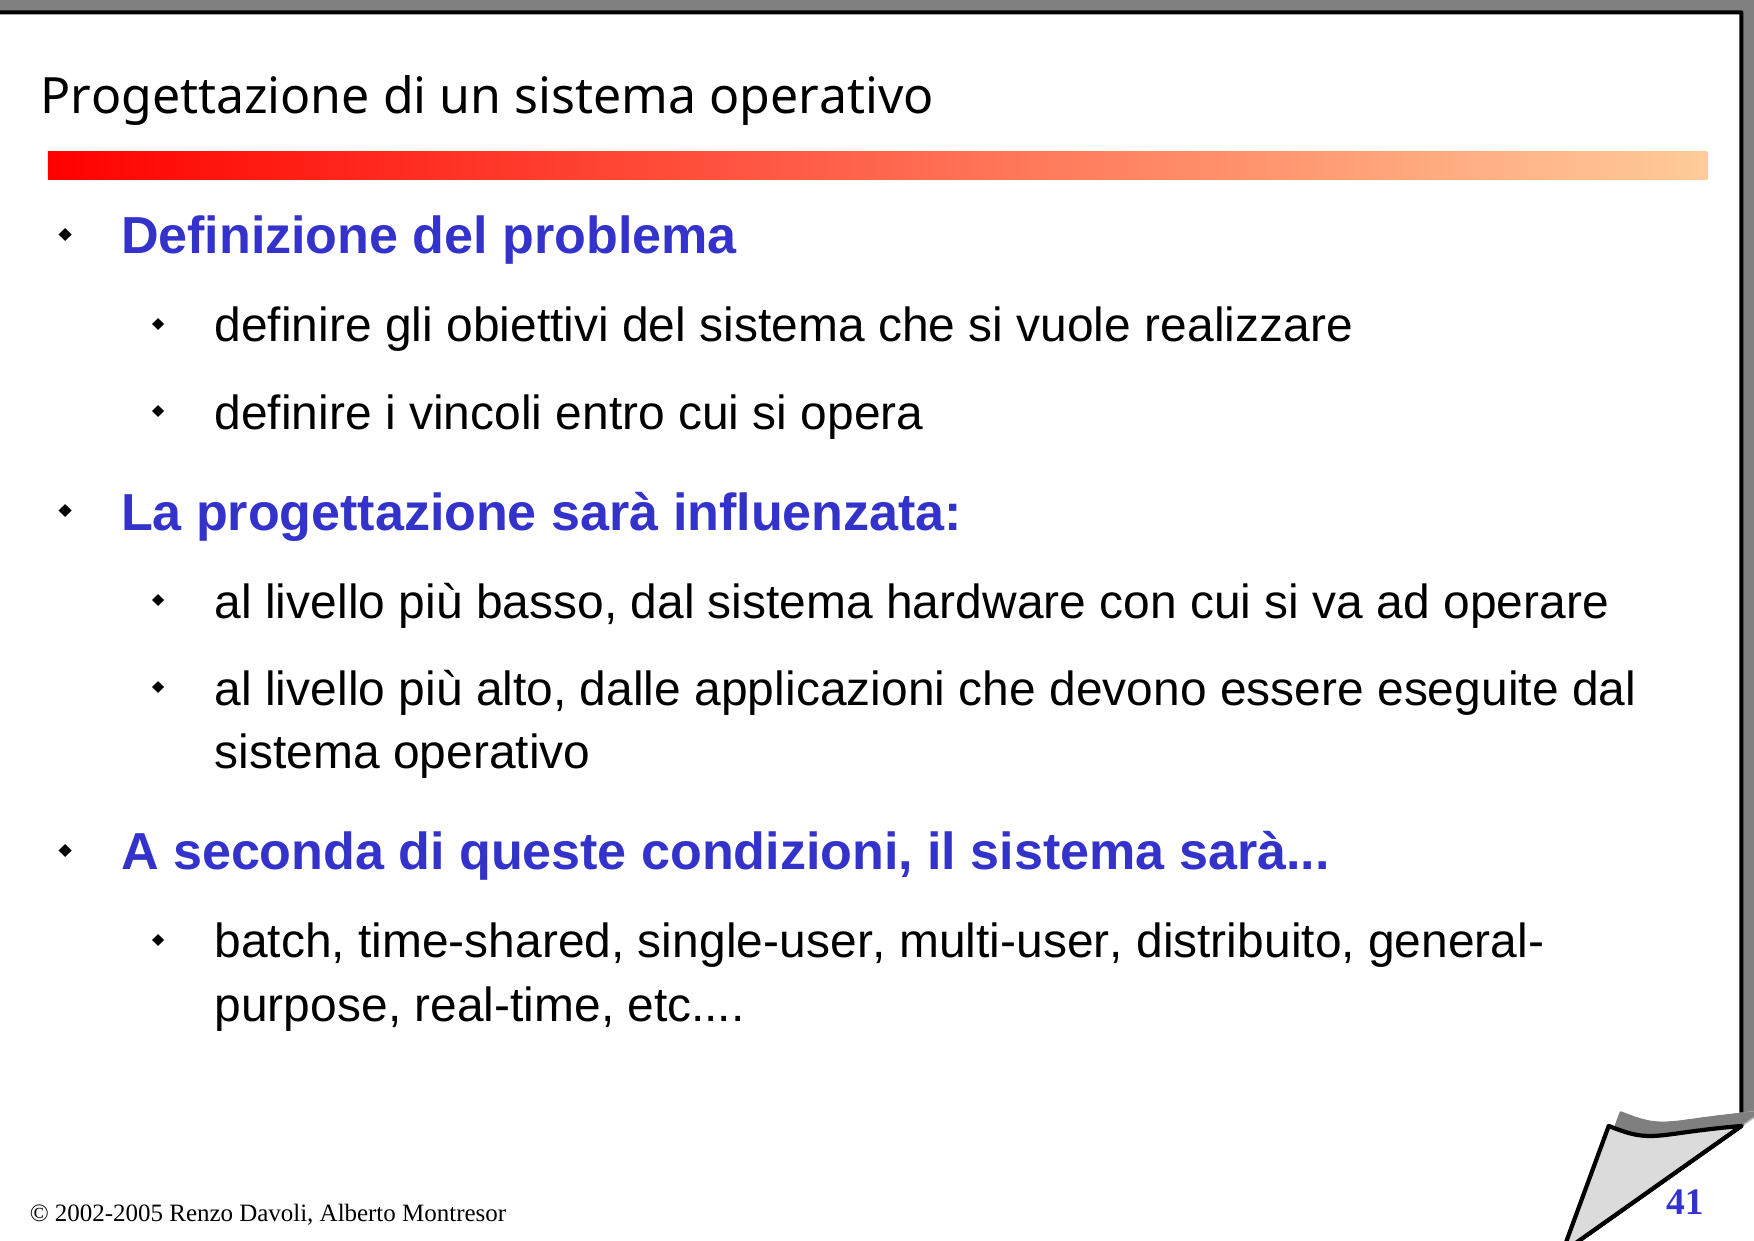

# Progettazione di un sistema operativo
Definizione del problema
definire gli obiettivi del sistema che si vuole realizzare
definire i vincoli entro cui si opera
La progettazione sarà influenzata:
al livello più basso, dal sistema hardware con cui si va ad operare
al livello più alto, dalle applicazioni che devono essere eseguite dal sistema operativo
A seconda di queste condizioni, il sistema sarà...
batch, time-shared, single-user, multi-user, distribuito, general-purpose, real-time, etc....